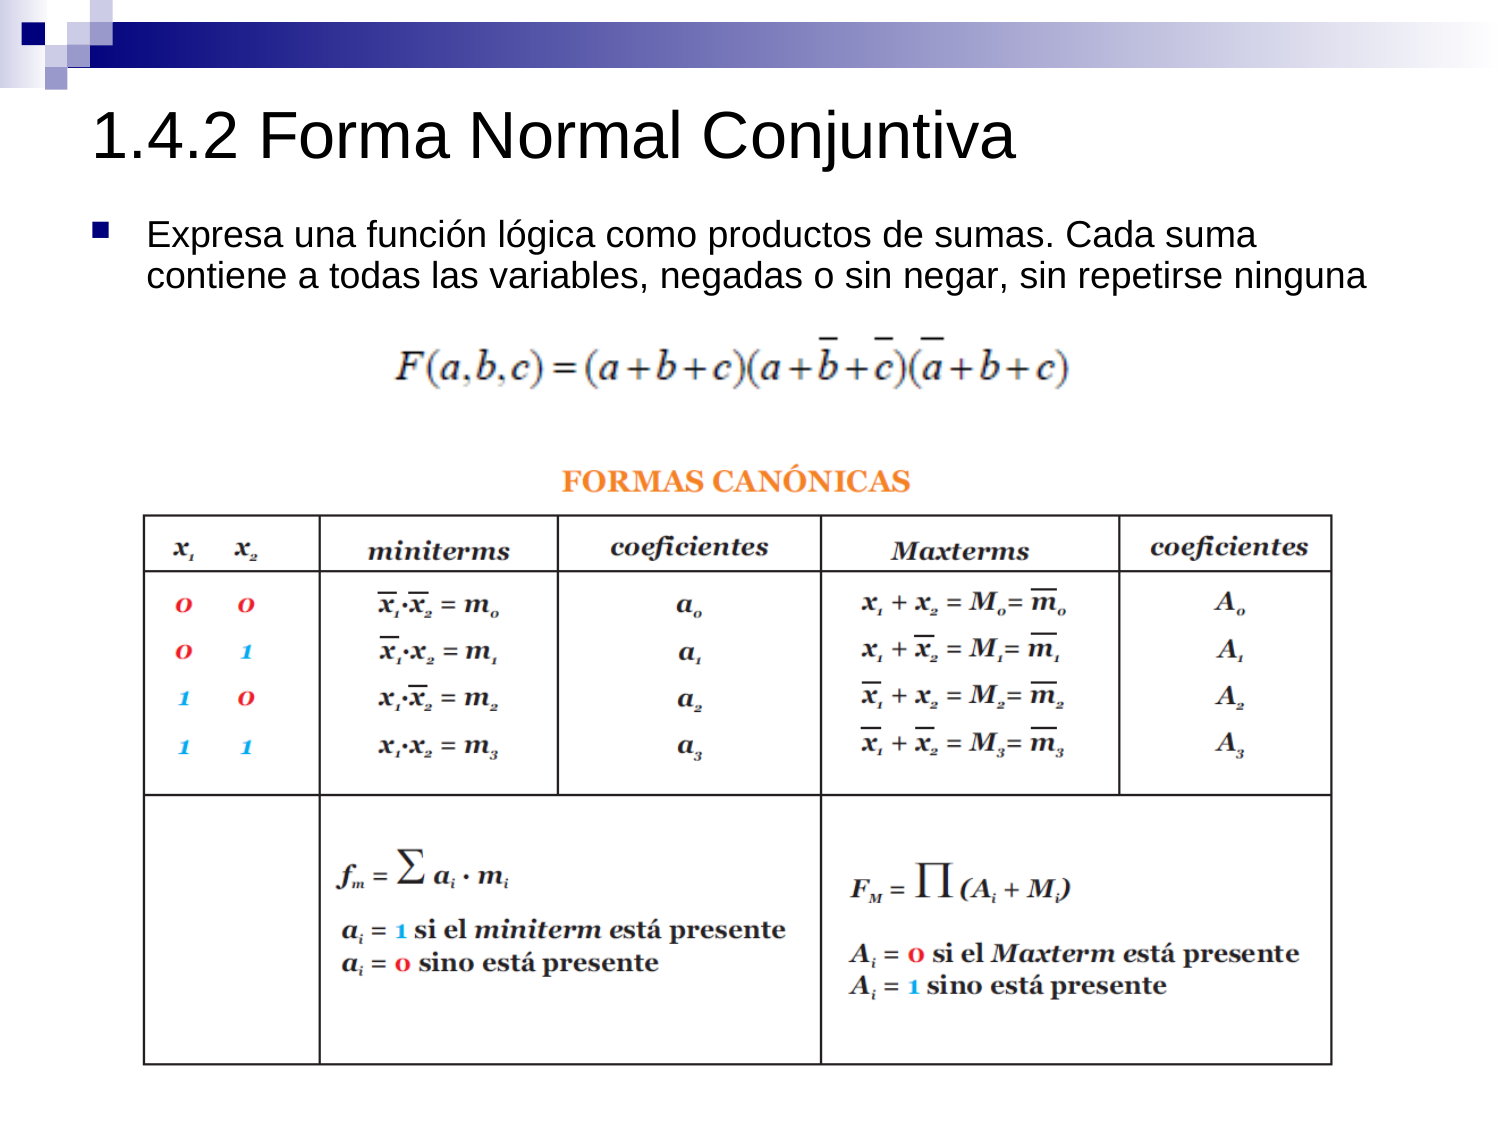

# 1.4.2 Forma Normal Conjuntiva
Expresa una función lógica como productos de sumas. Cada suma contiene a todas las variables, negadas o sin negar, sin repetirse ninguna